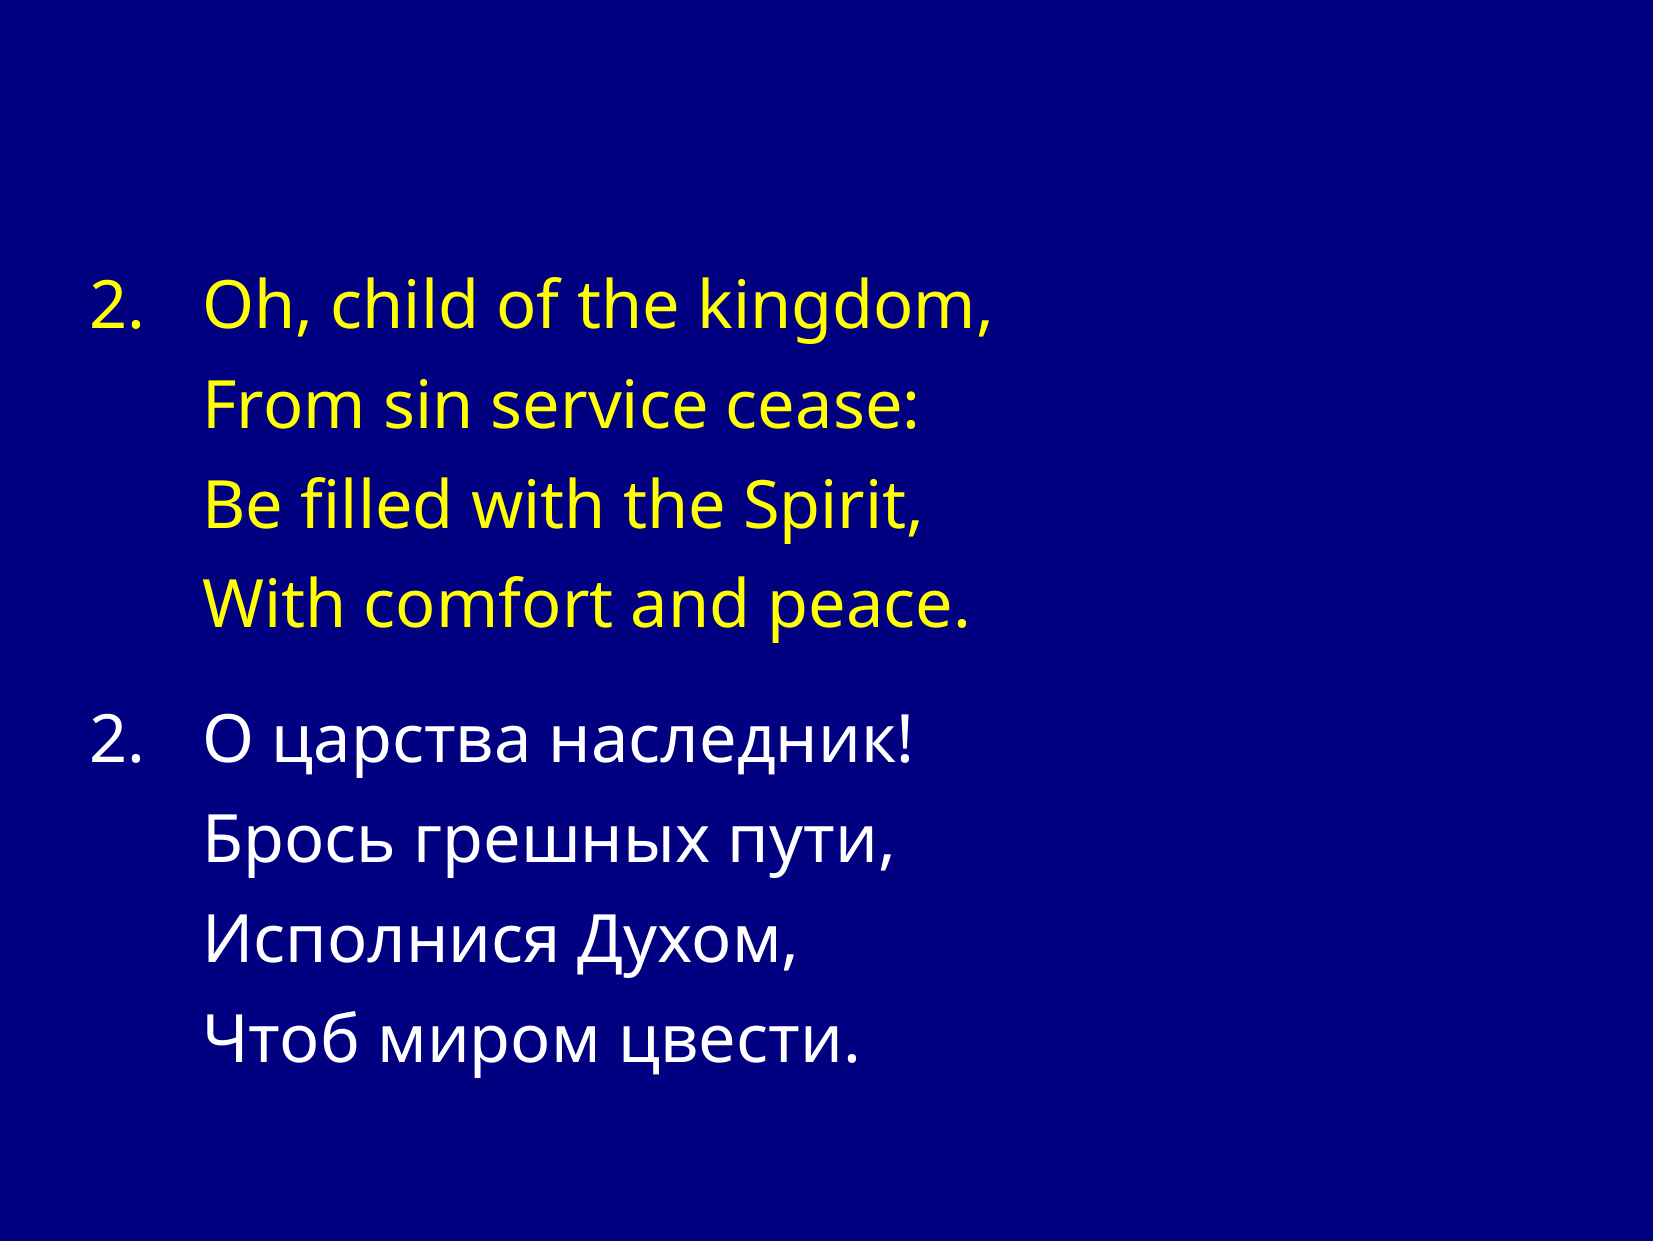

2.	Oh, child of the kingdom,
	From sin service cease:
	Be filled with the Spirit,
	With comfort and peace.
2.	О царства наследник!
	Брось грешных пути,
	Исполнися Духом,
	Чтоб миром цвести.